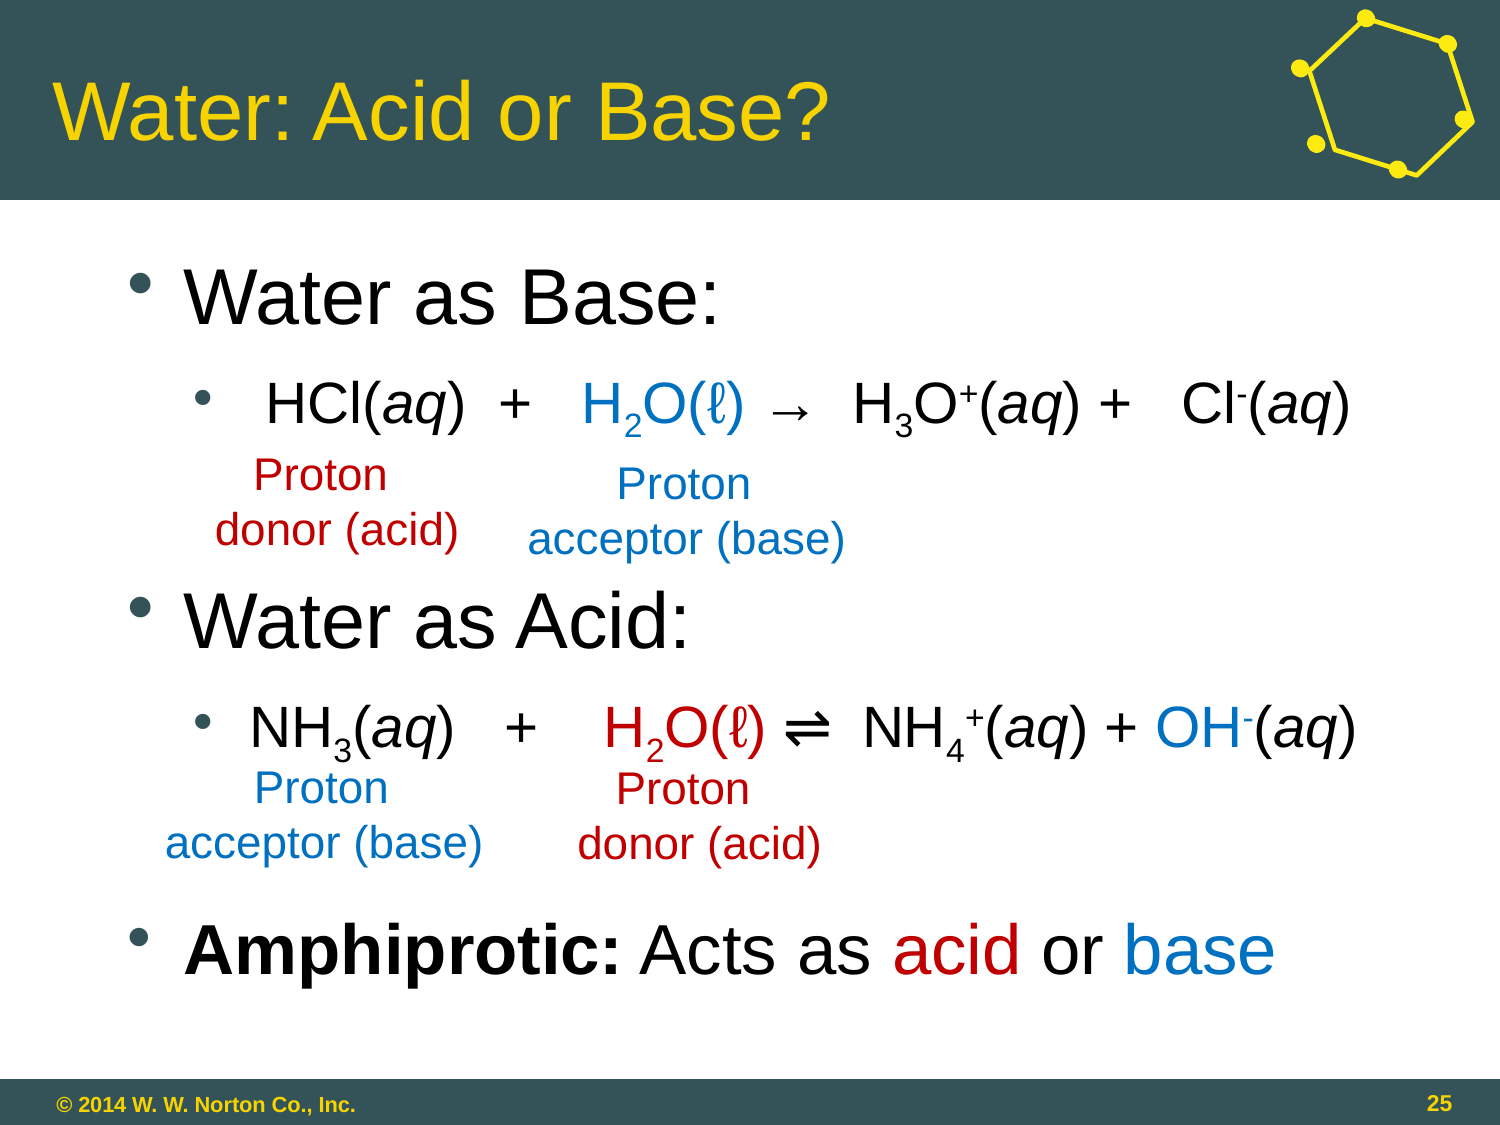

Water: Acid or Base?
# Water as Base:
 HCl(aq) + H2O(ℓ) → H3O+(aq) + Cl-(aq)
Water as Acid:
NH3(aq) + H2O(ℓ) ⇌ NH4+(aq) + OH-(aq)
Amphiprotic: Acts as acid or base
 Proton donor (acid)
 Proton acceptor (base)
 Proton acceptor (base)
 Proton donor (acid)